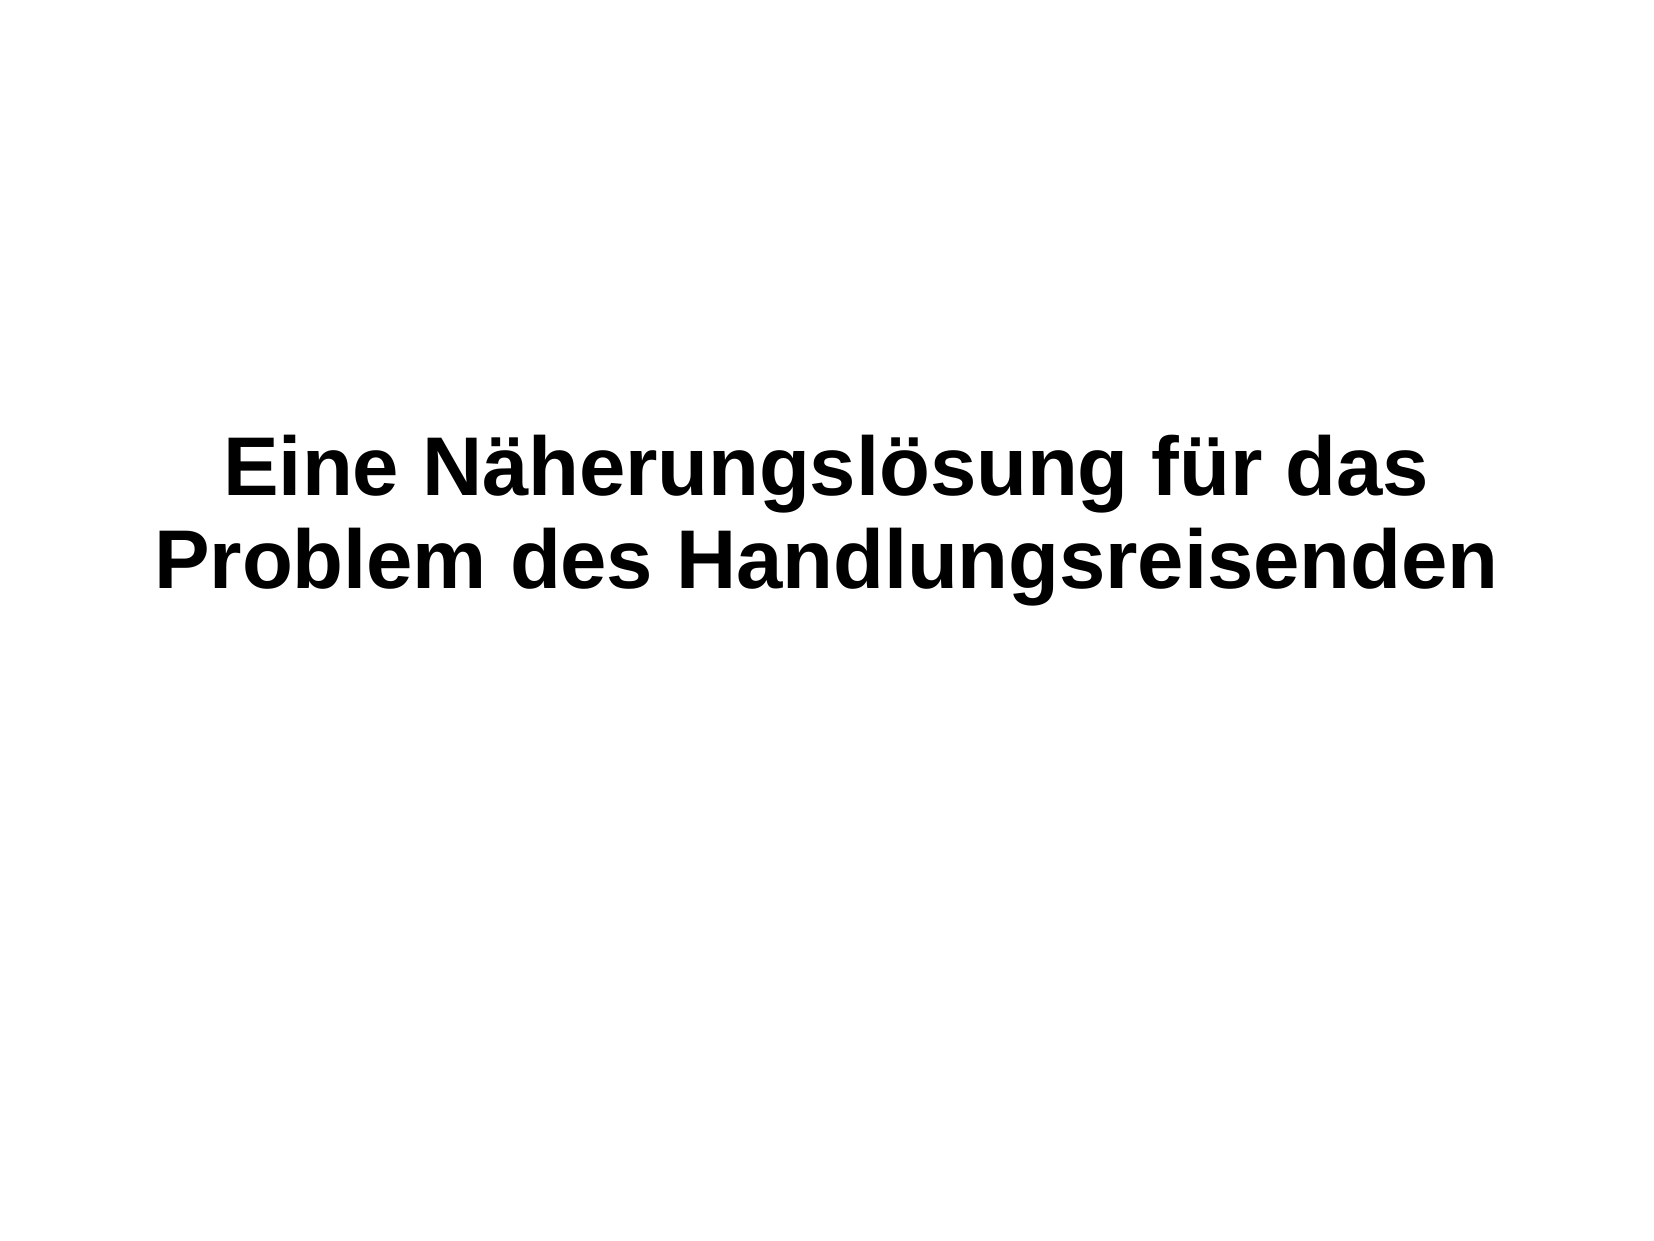

# Eine Näherungslösung für das Problem des Handlungsreisenden